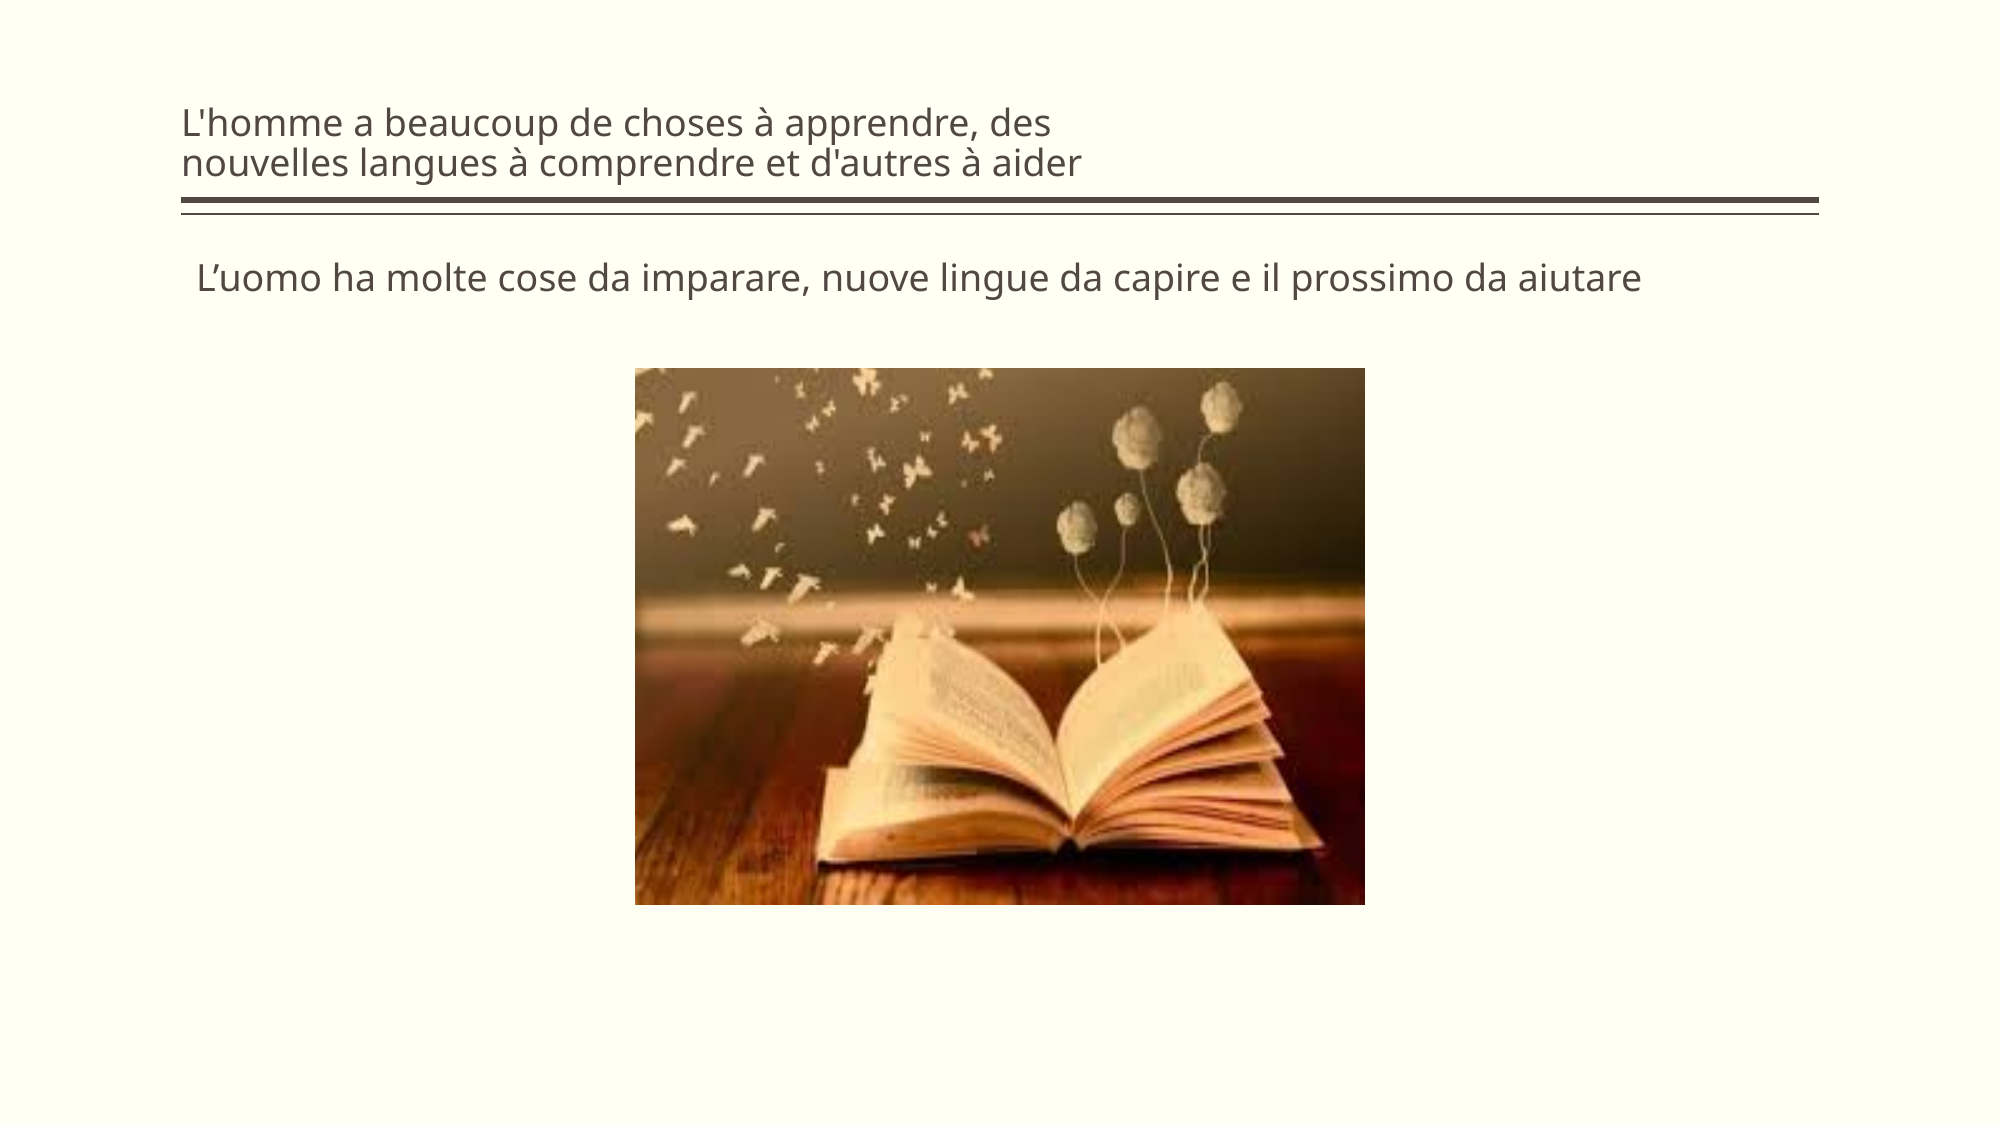

# L'homme a beaucoup de choses à apprendre, des nouvelles langues à comprendre et d'autres à aider
L’uomo ha molte cose da imparare, nuove lingue da capire e il prossimo da aiutare